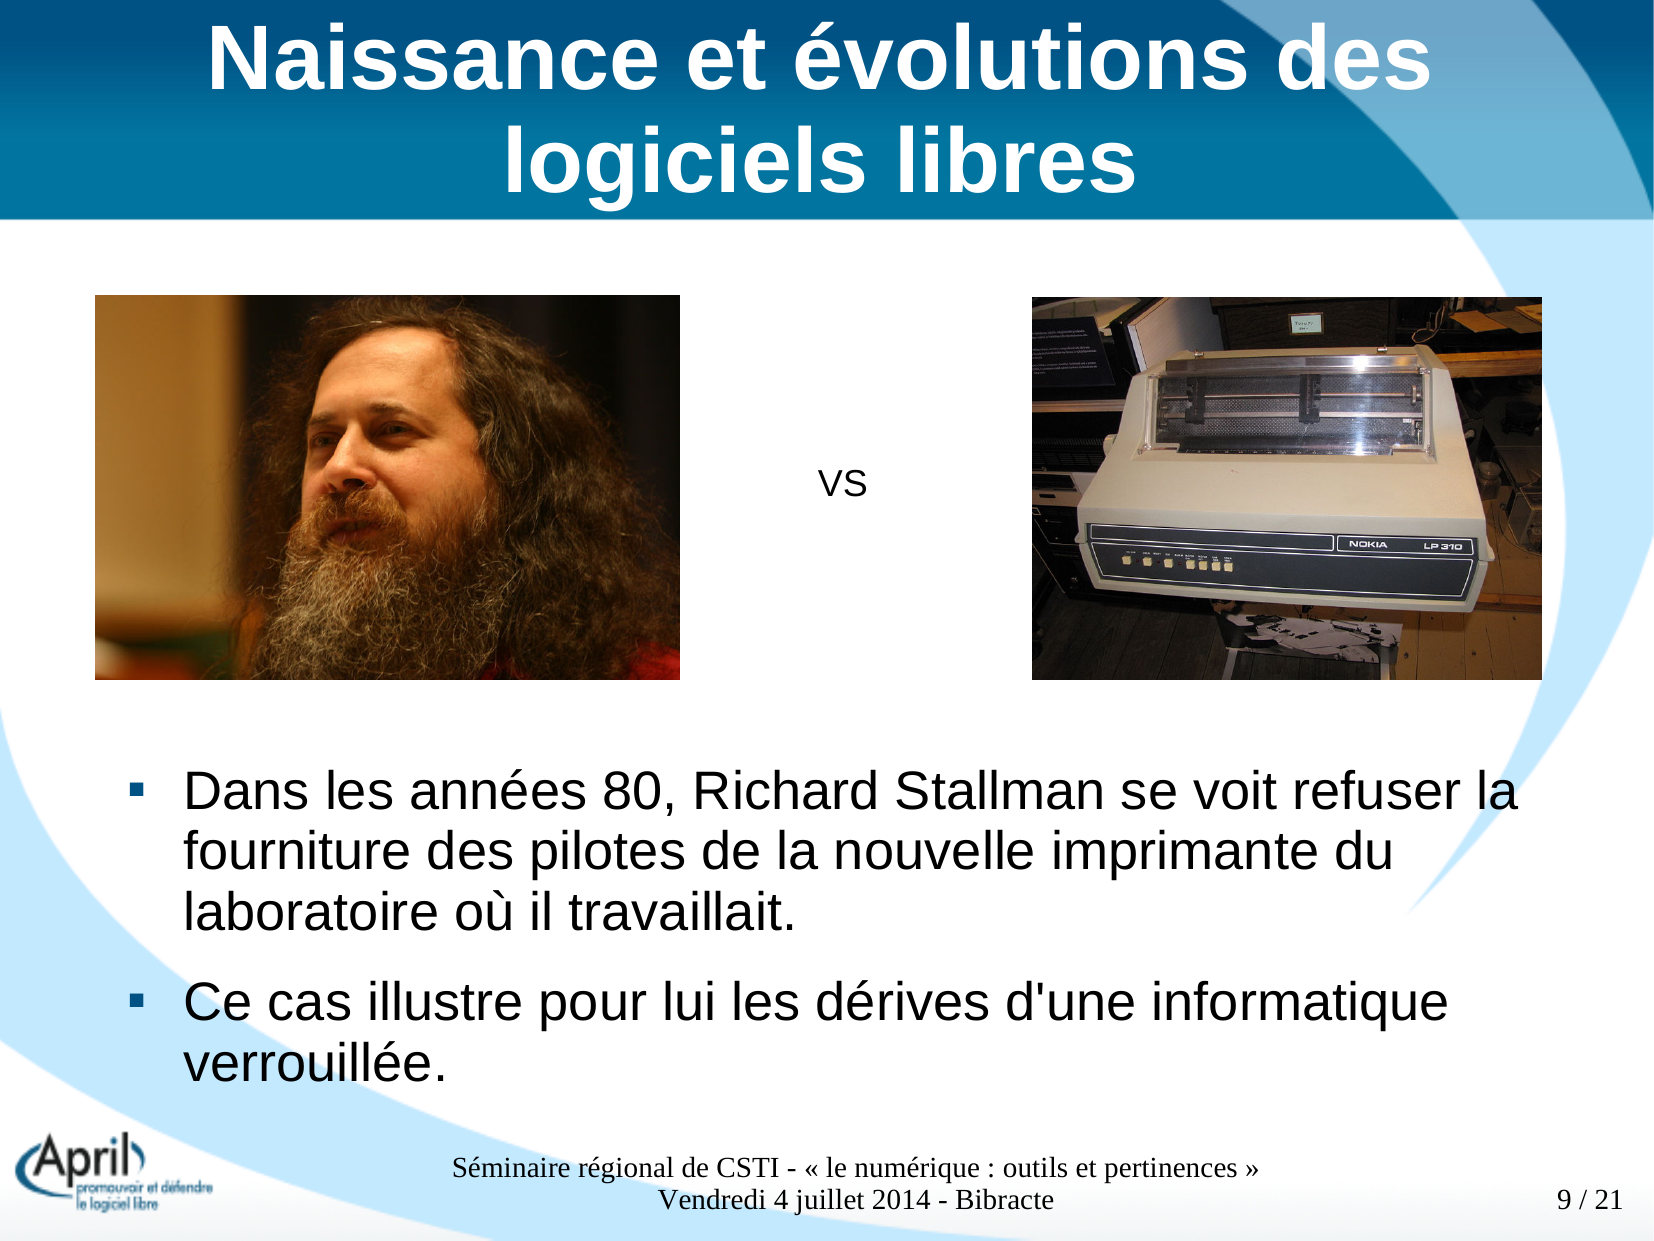

# Naissance et évolutions des logiciels libres
VS
Dans les années 80, Richard Stallman se voit refuser la fourniture des pilotes de la nouvelle imprimante du laboratoire où il travaillait.
Ce cas illustre pour lui les dérives d'une informatique verrouillée.
L'informatique libre
9